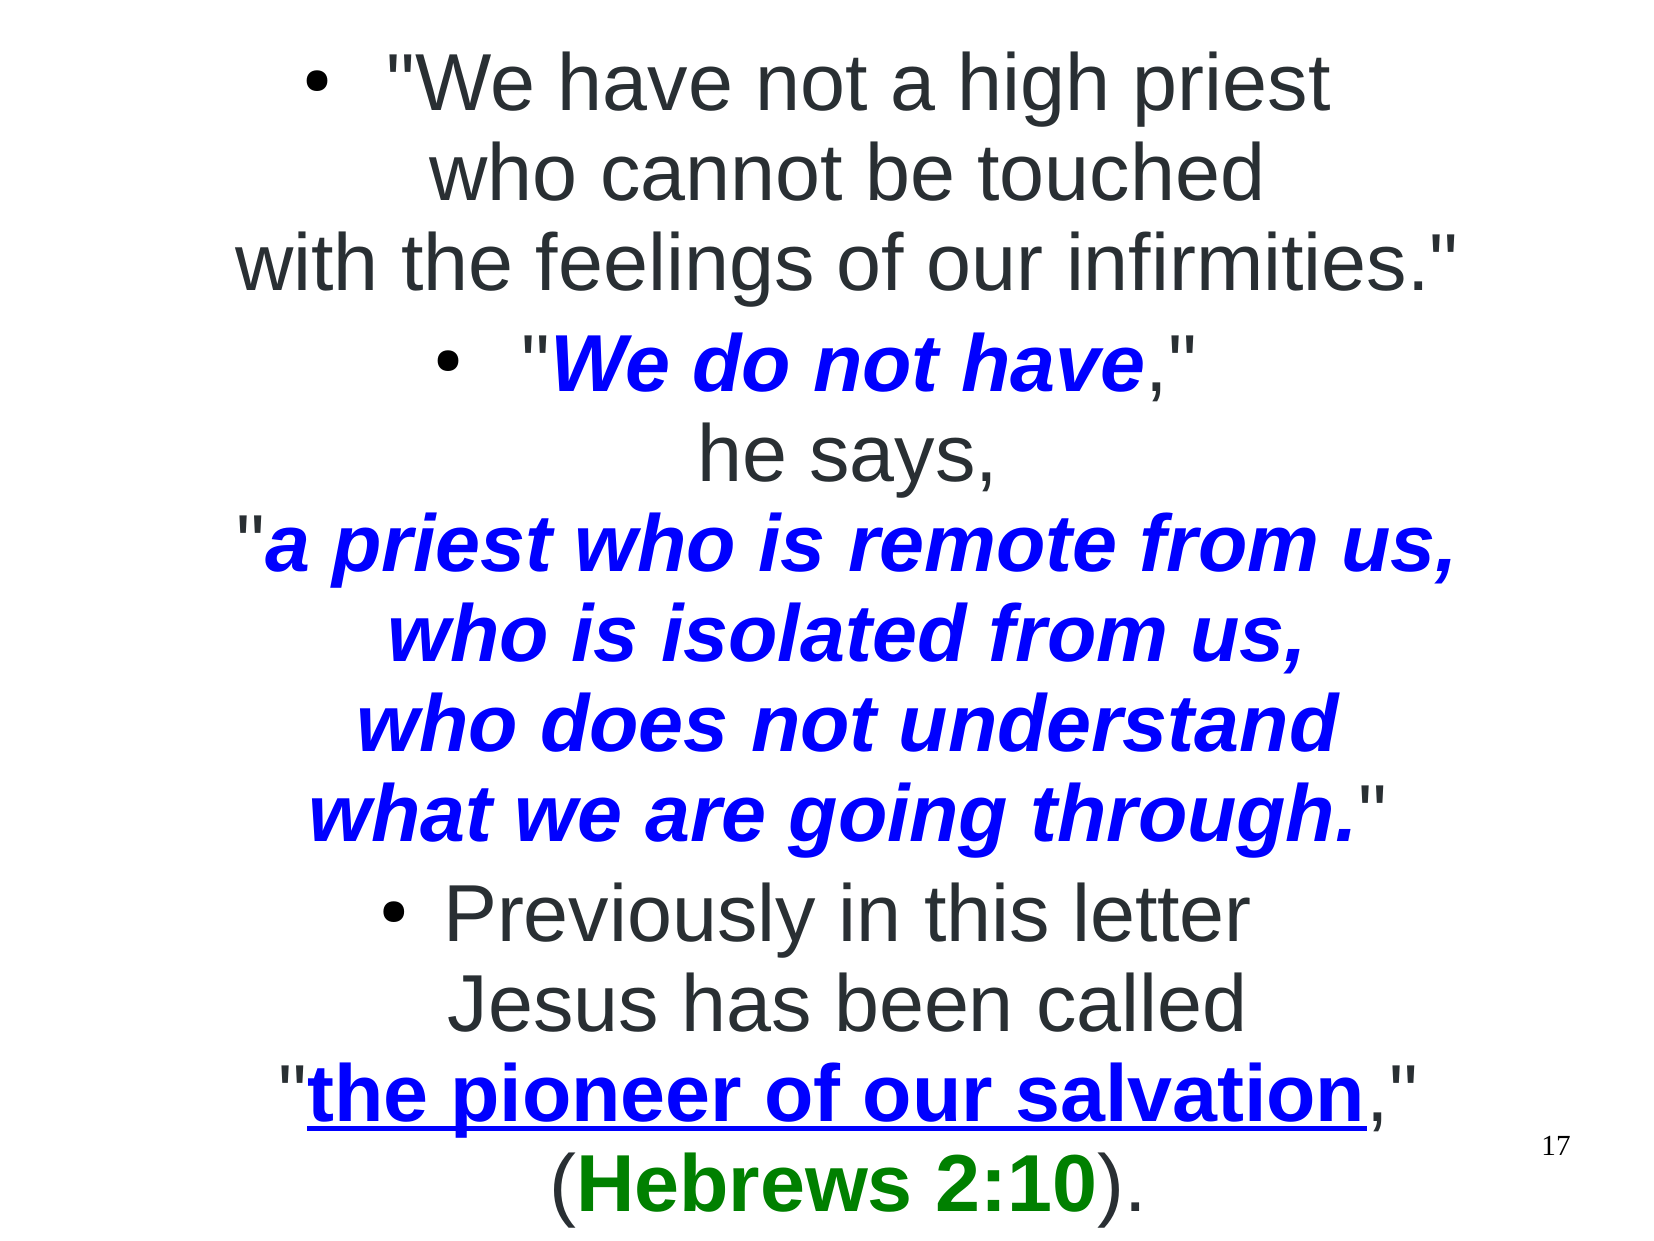

# "We have not a high priest who cannot be touched with the feelings of our infirmities."
 "We do not have,"
he says,
"a priest who is remote from us,
who is isolated from us,
who does not understand
what we are going through."
Previously in this letter
Jesus has been called
"the pioneer of our salvation,"
(Hebrews 2:10).
17